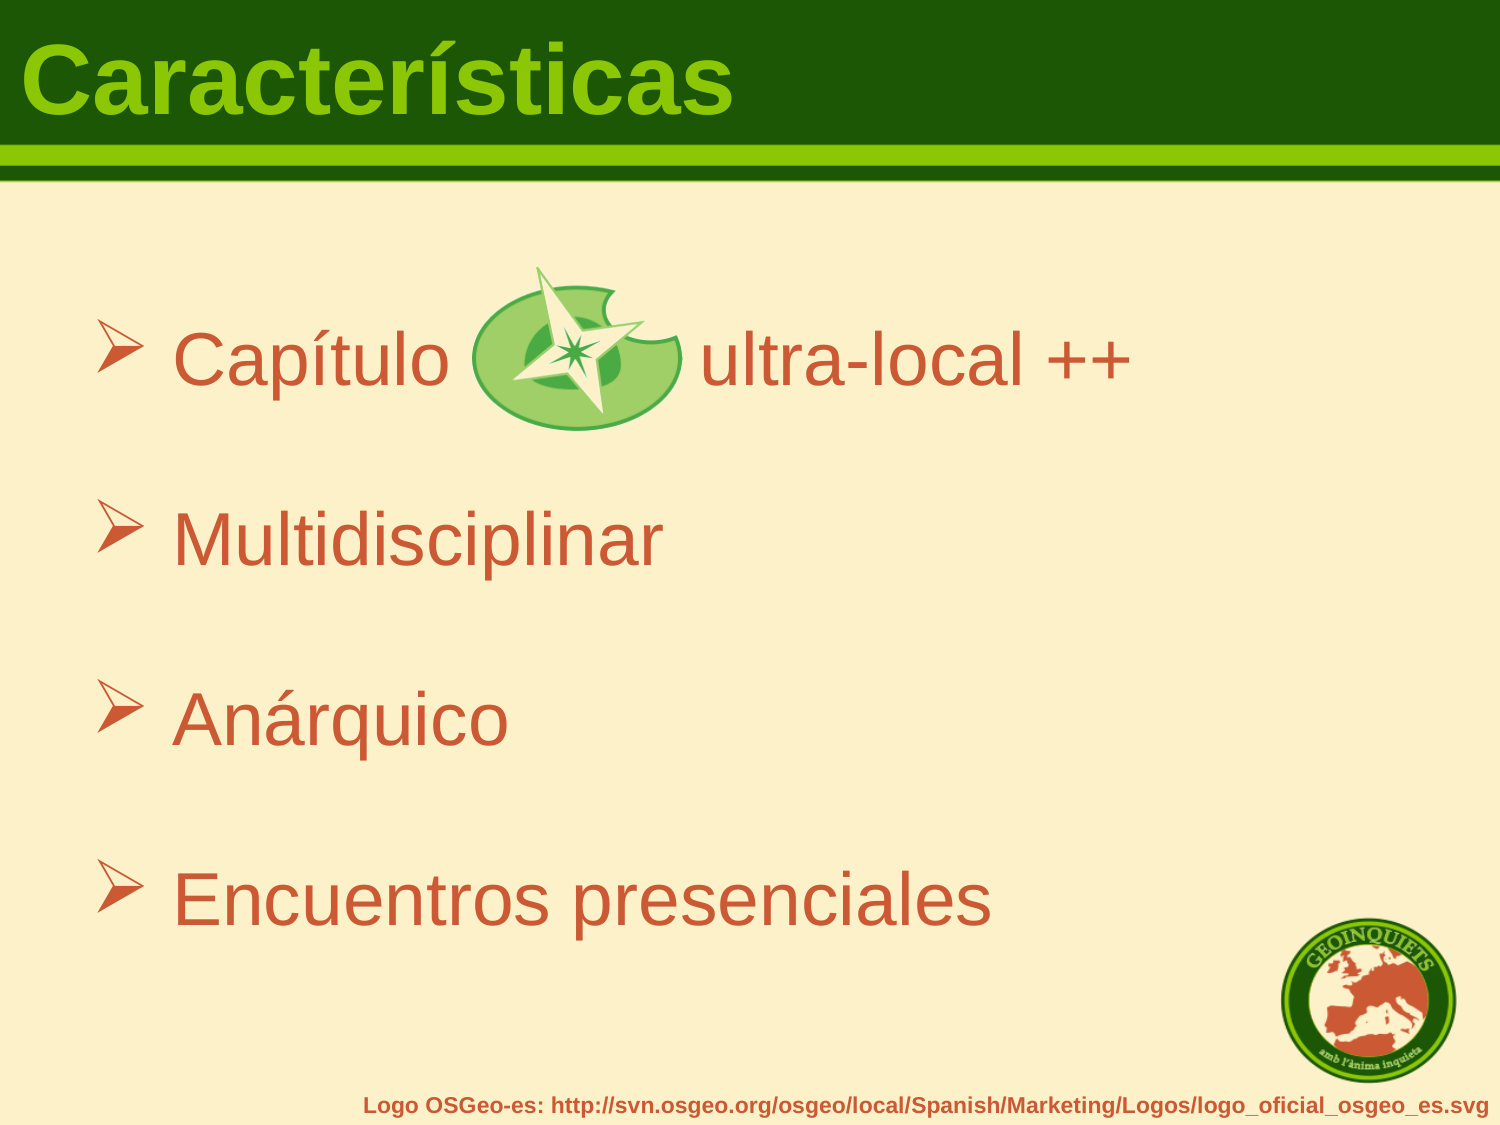

Características
 Capítulo ultra-local ++
 Multidisciplinar
 Anárquico
 Encuentros presenciales
Logo OSGeo-es: http://svn.osgeo.org/osgeo/local/Spanish/Marketing/Logos/logo_oficial_osgeo_es.svg